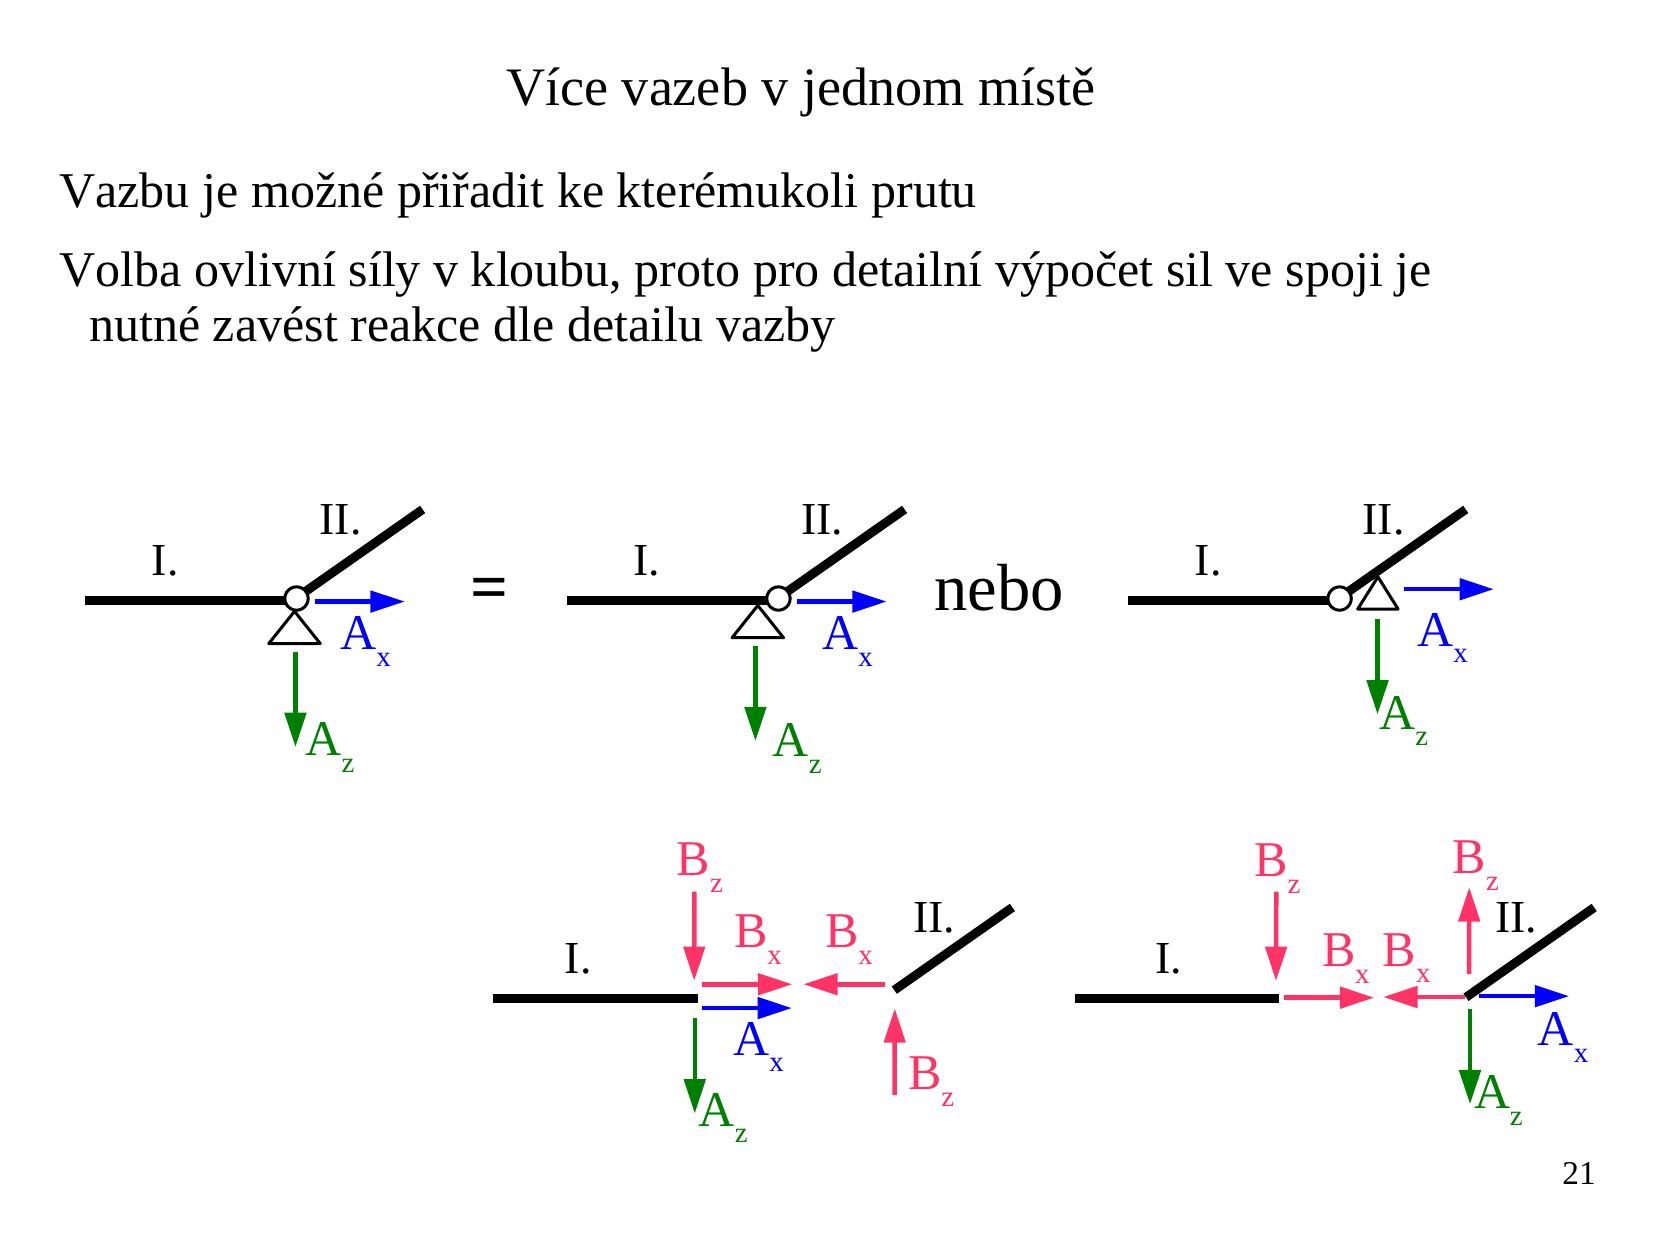

# Více vazeb v jednom místě
Vazbu je možné přiřadit ke kterémukoli prutu
Volba ovlivní síly v kloubu, proto pro detailní výpočet sil ve spoji je nutné zavést reakce dle detailu vazby
II.
II.
II.
I.
I.
I.
=
nebo
Ax
Ax
Ax
Az
Az
Az
Bz
Bz
Bz
II.
II.
Bx
Bx
Bx
Bx
I.
I.
Ax
Ax
Bz
Az
Az
21